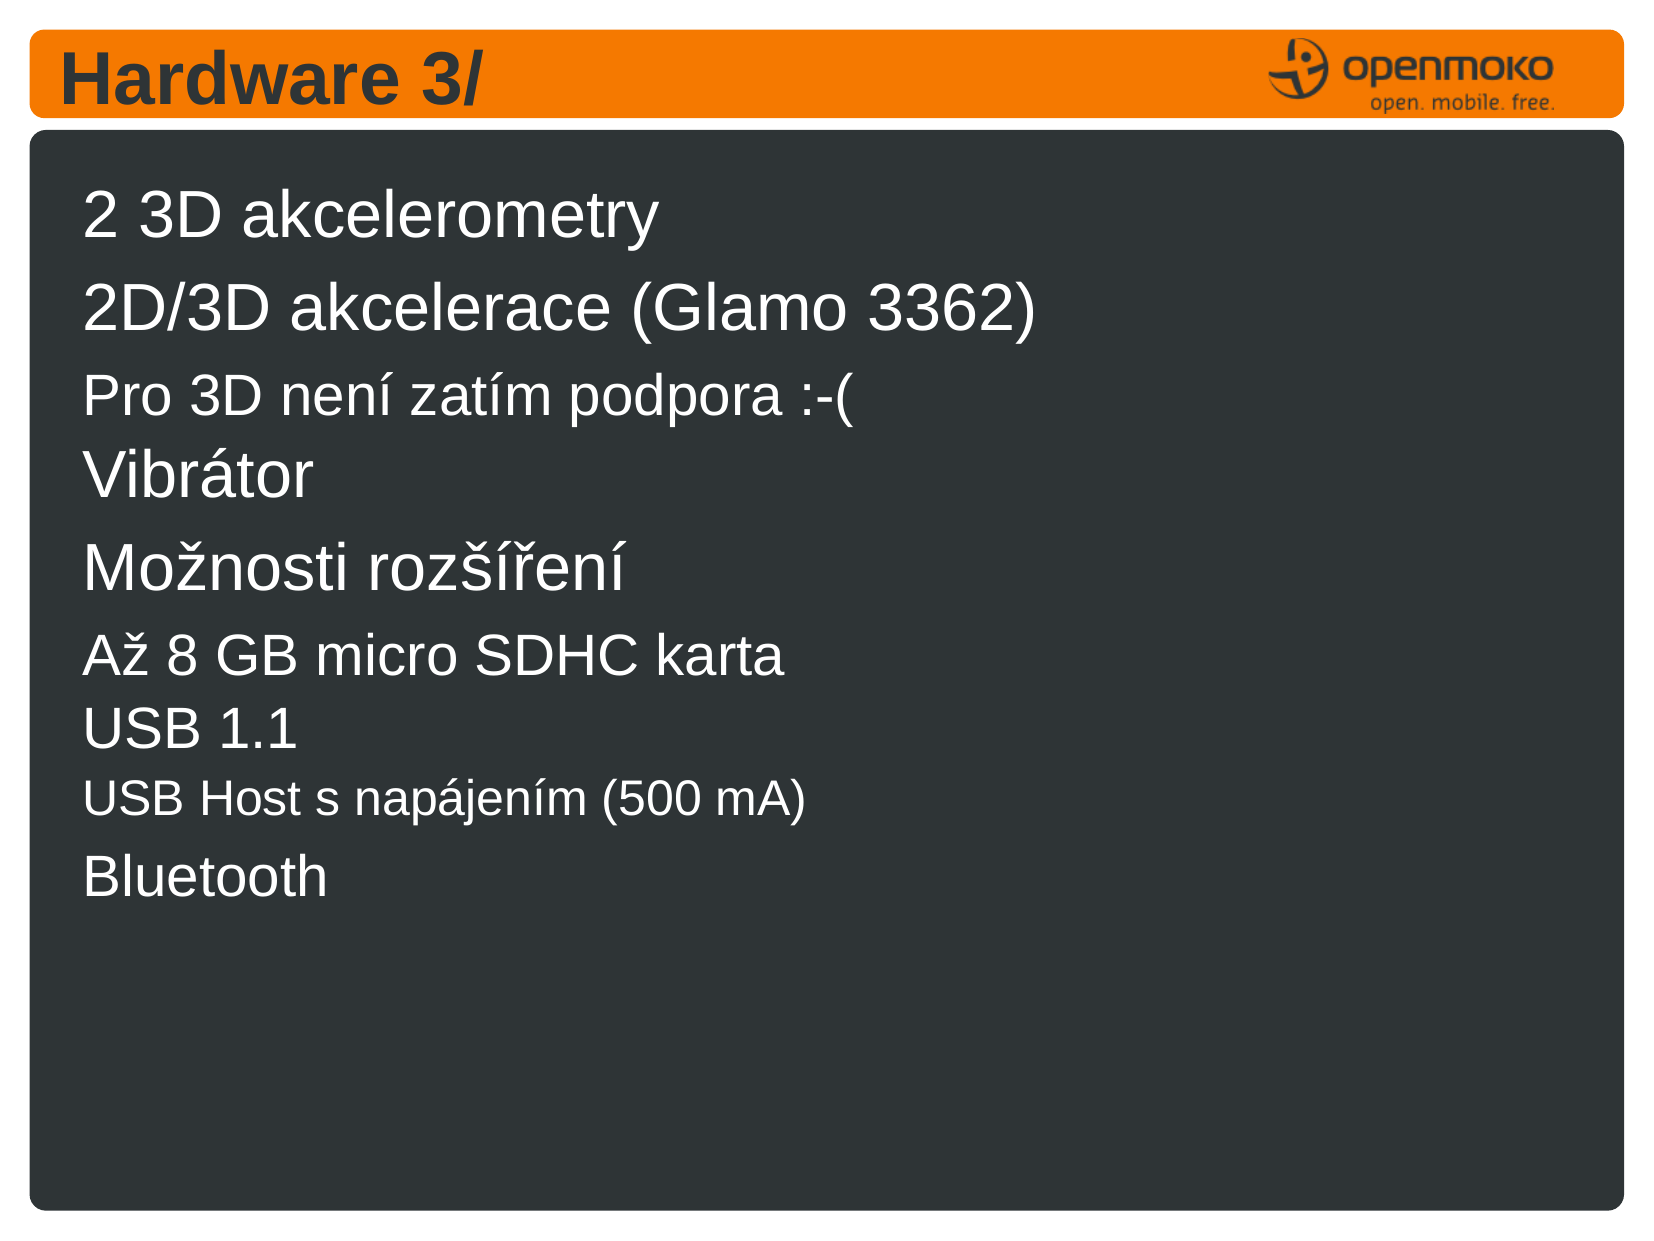

# Hardware 3/
2 3D akcelerometry
2D/3D akcelerace (Glamo 3362)
Pro 3D není zatím podpora :-(
Vibrátor
Možnosti rozšíření
Až 8 GB micro SDHC karta
USB 1.1
USB Host s napájením (500 mA)
Bluetooth